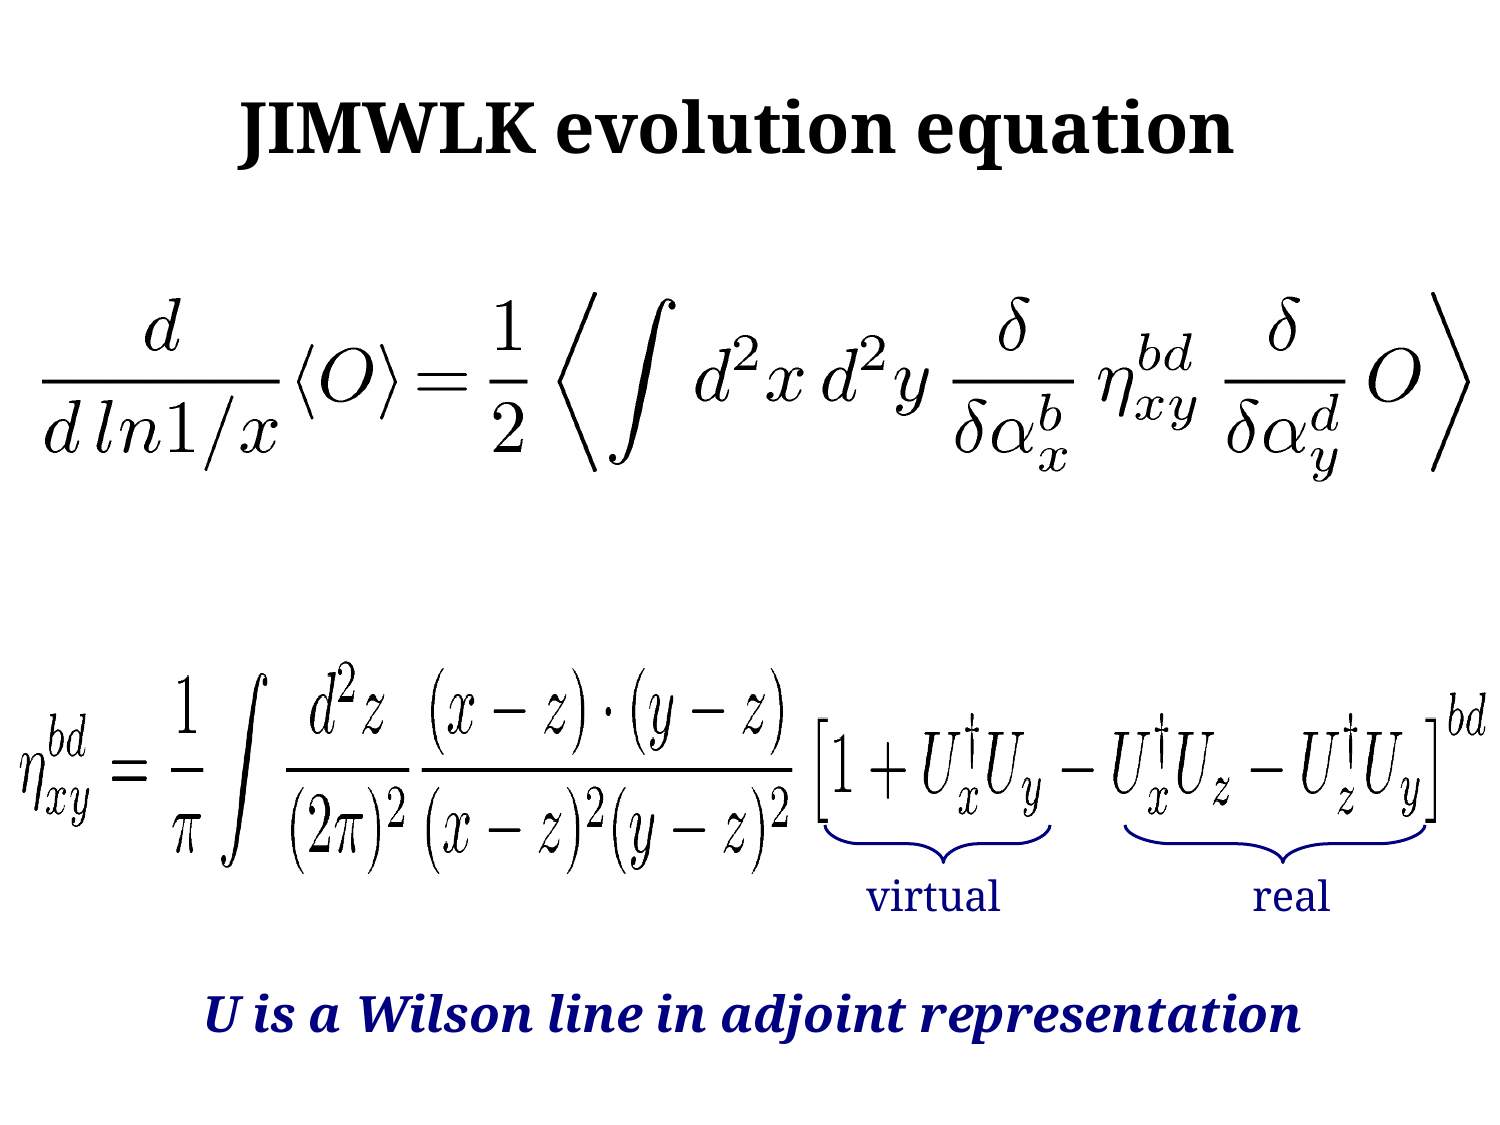

JIMWLK evolution equation
virtual
real
U is a Wilson line in adjoint representation